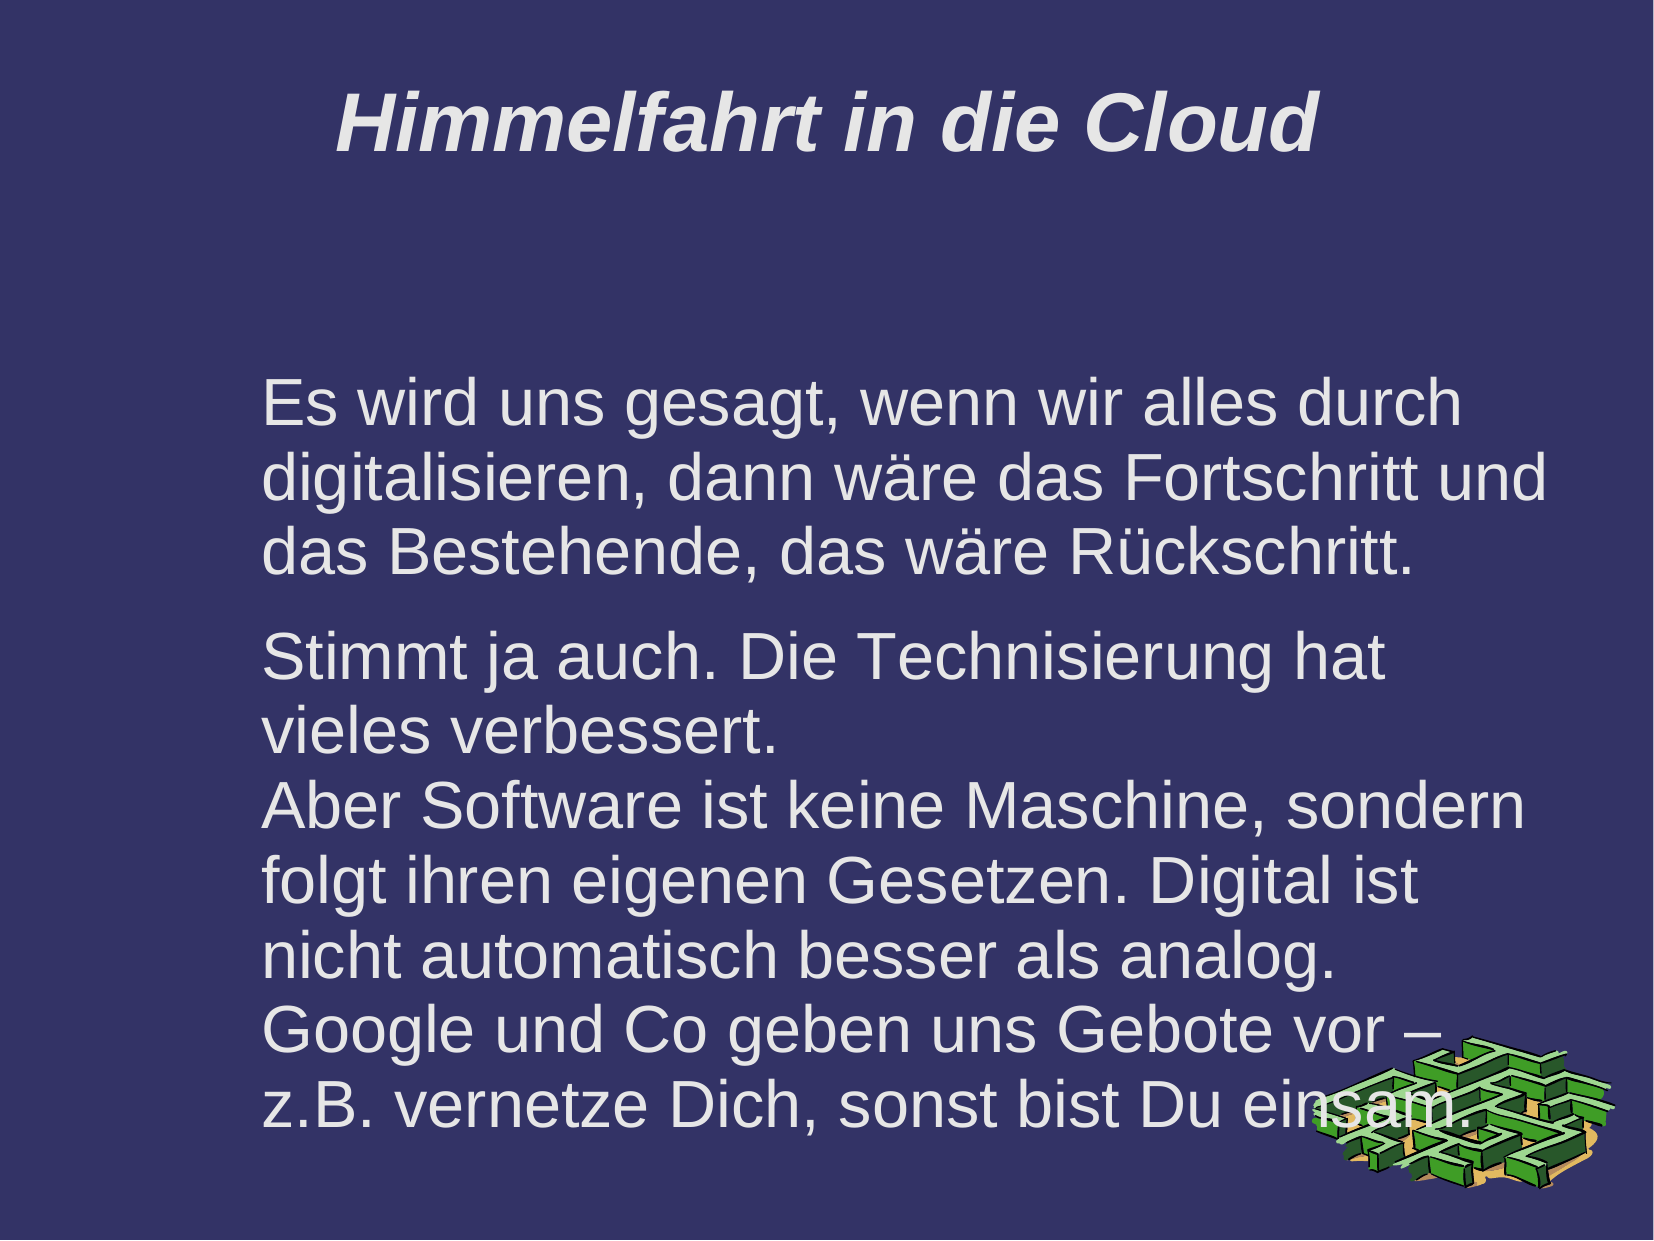

# Himmelfahrt in die Cloud
Es wird uns gesagt, wenn wir alles durch digitalisieren, dann wäre das Fortschritt und das Bestehende, das wäre Rückschritt.
Stimmt ja auch. Die Technisierung hat vieles verbessert.
Aber Software ist keine Maschine, sondern folgt ihren eigenen Gesetzen. Digital ist nicht automatisch besser als analog.
Google und Co geben uns Gebote vor – z.B. vernetze Dich, sonst bist Du einsam.